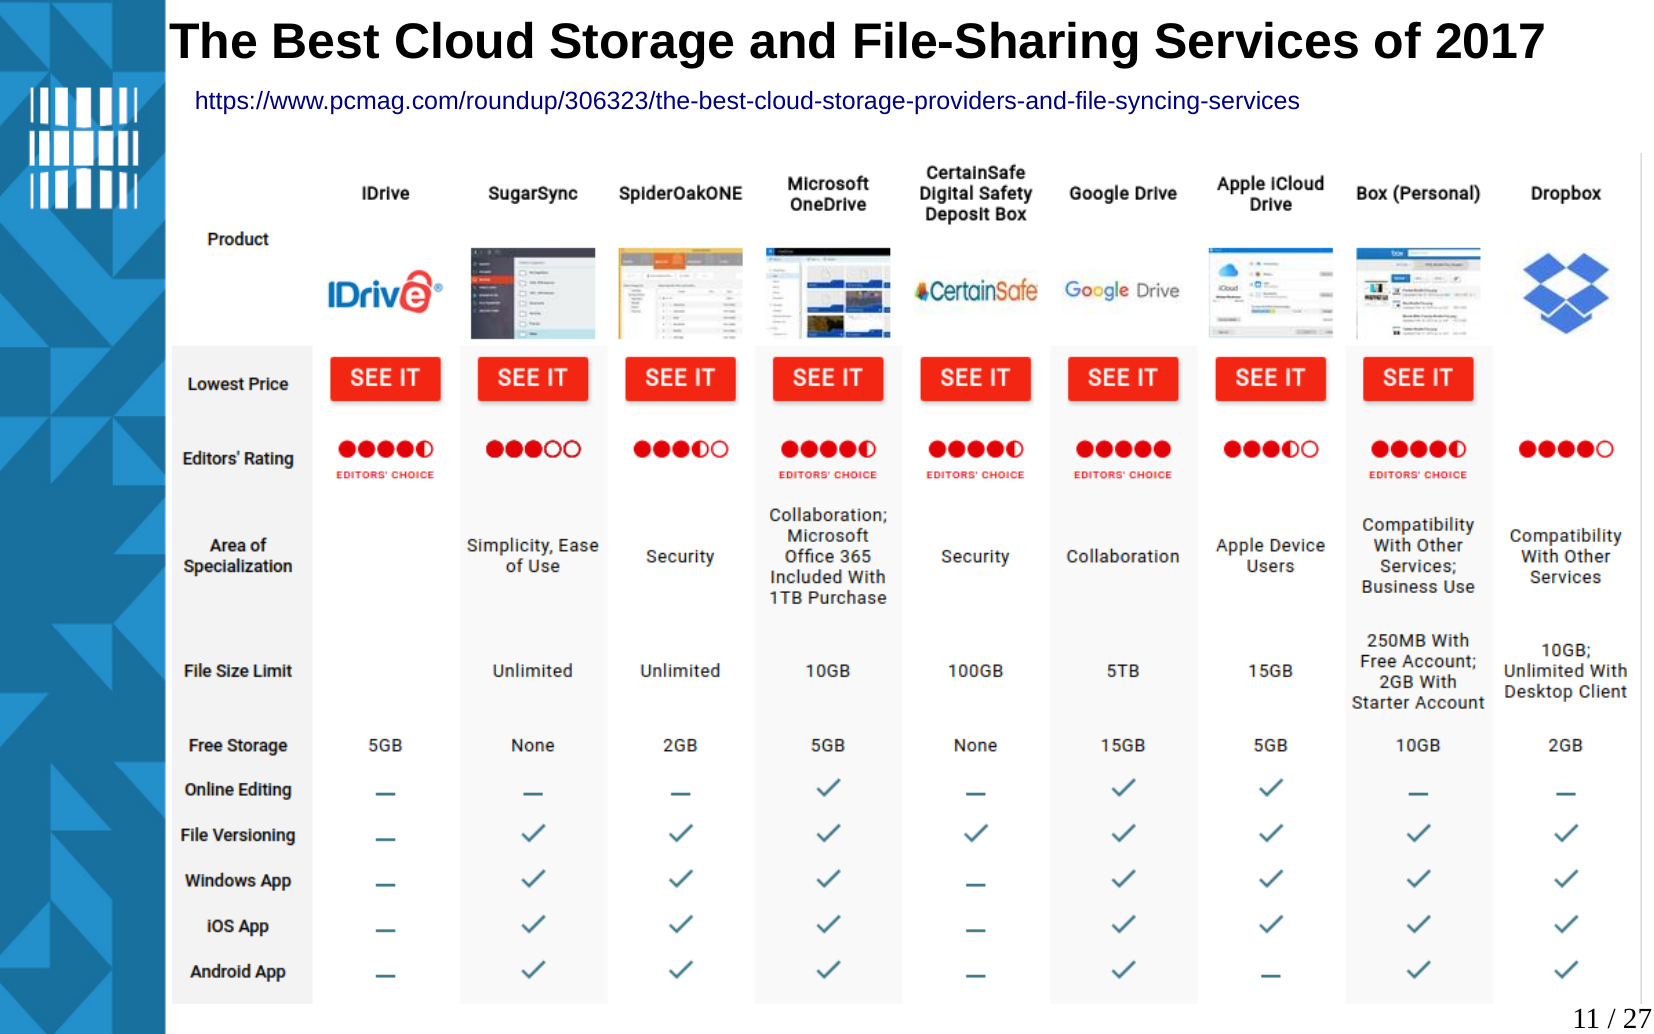

# The Best Cloud Storage and File-Sharing Services of 2017
https://www.pcmag.com/roundup/306323/the-best-cloud-storage-providers-and-file-syncing-services